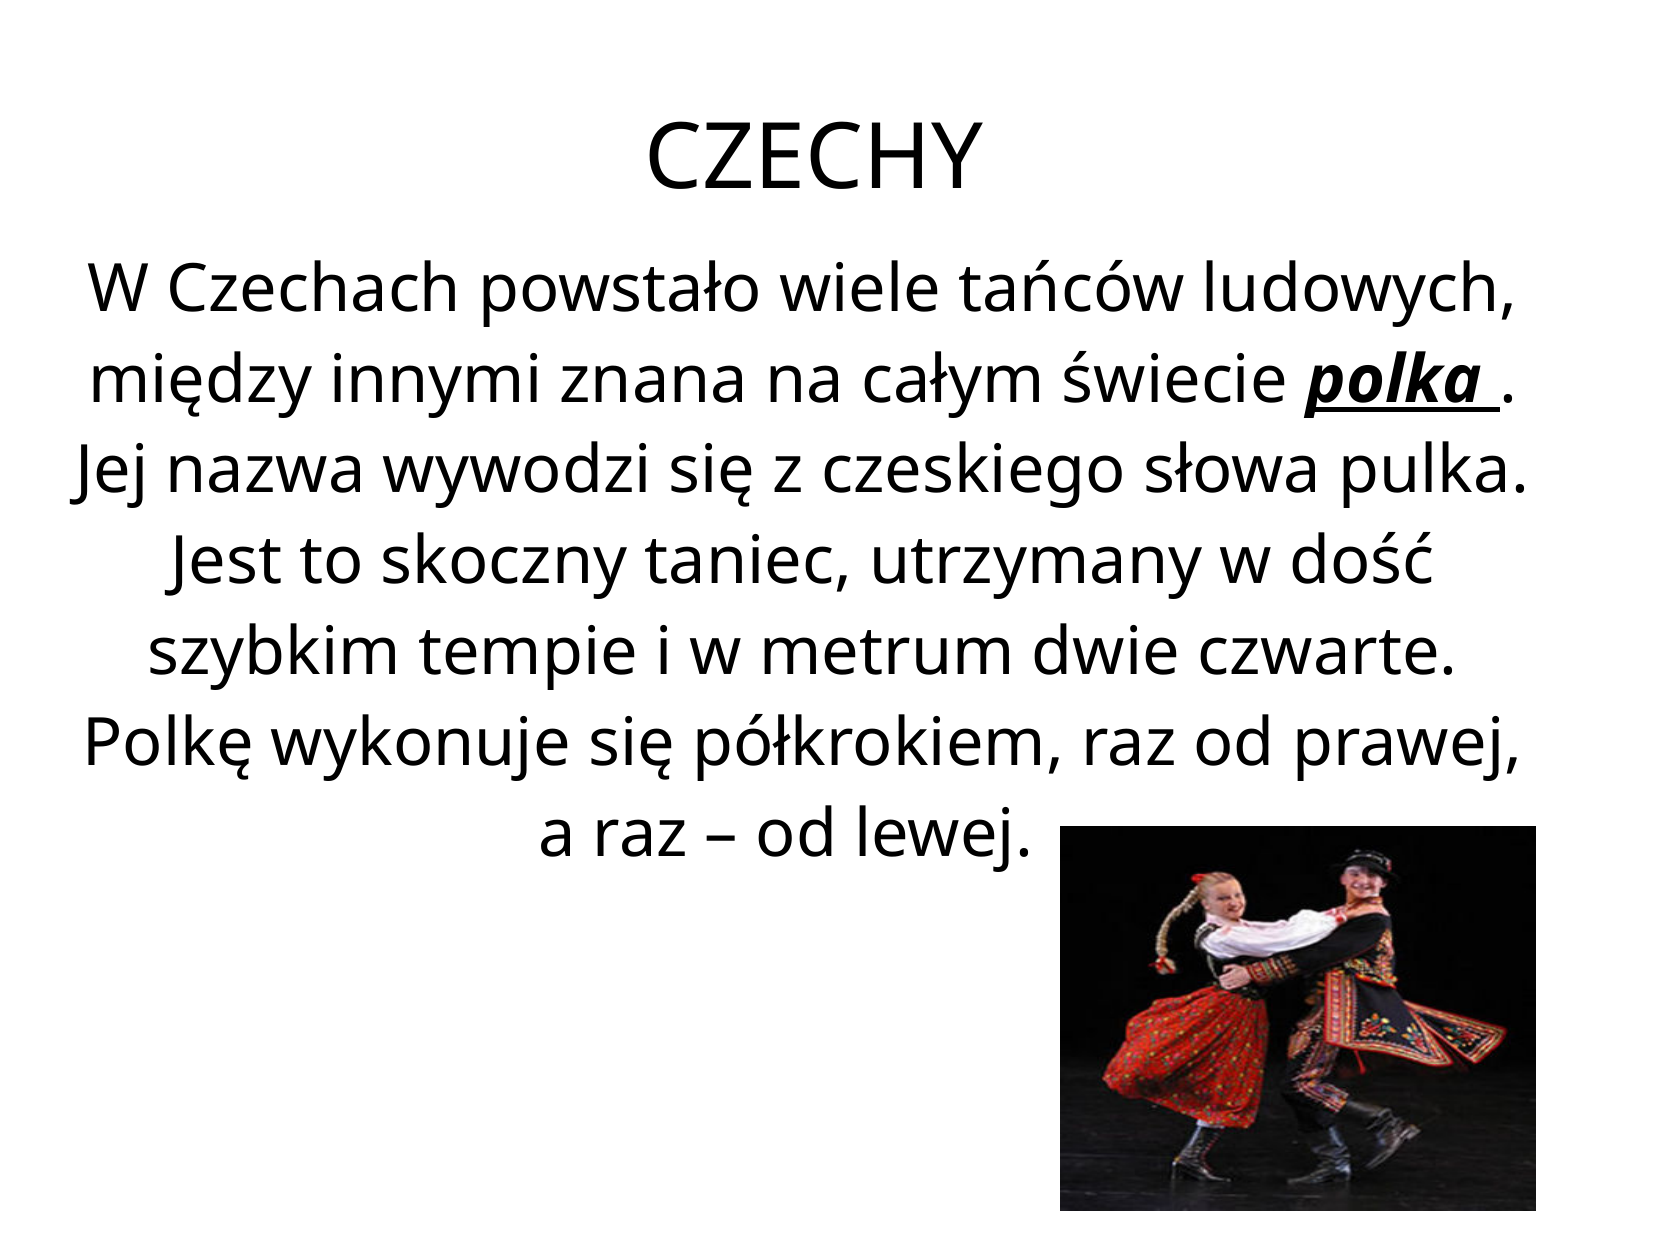

# CZECHY
W Czechach powstało wiele tańców ludowych, między innymi znana na całym świecie polka . Jej nazwa wywodzi się z czeskiego słowa pulka. Jest to skoczny taniec, utrzymany w dość szybkim tempie i w metrum dwie czwarte. Polkę wykonuje się półkrokiem, raz od prawej, a raz – od lewej.